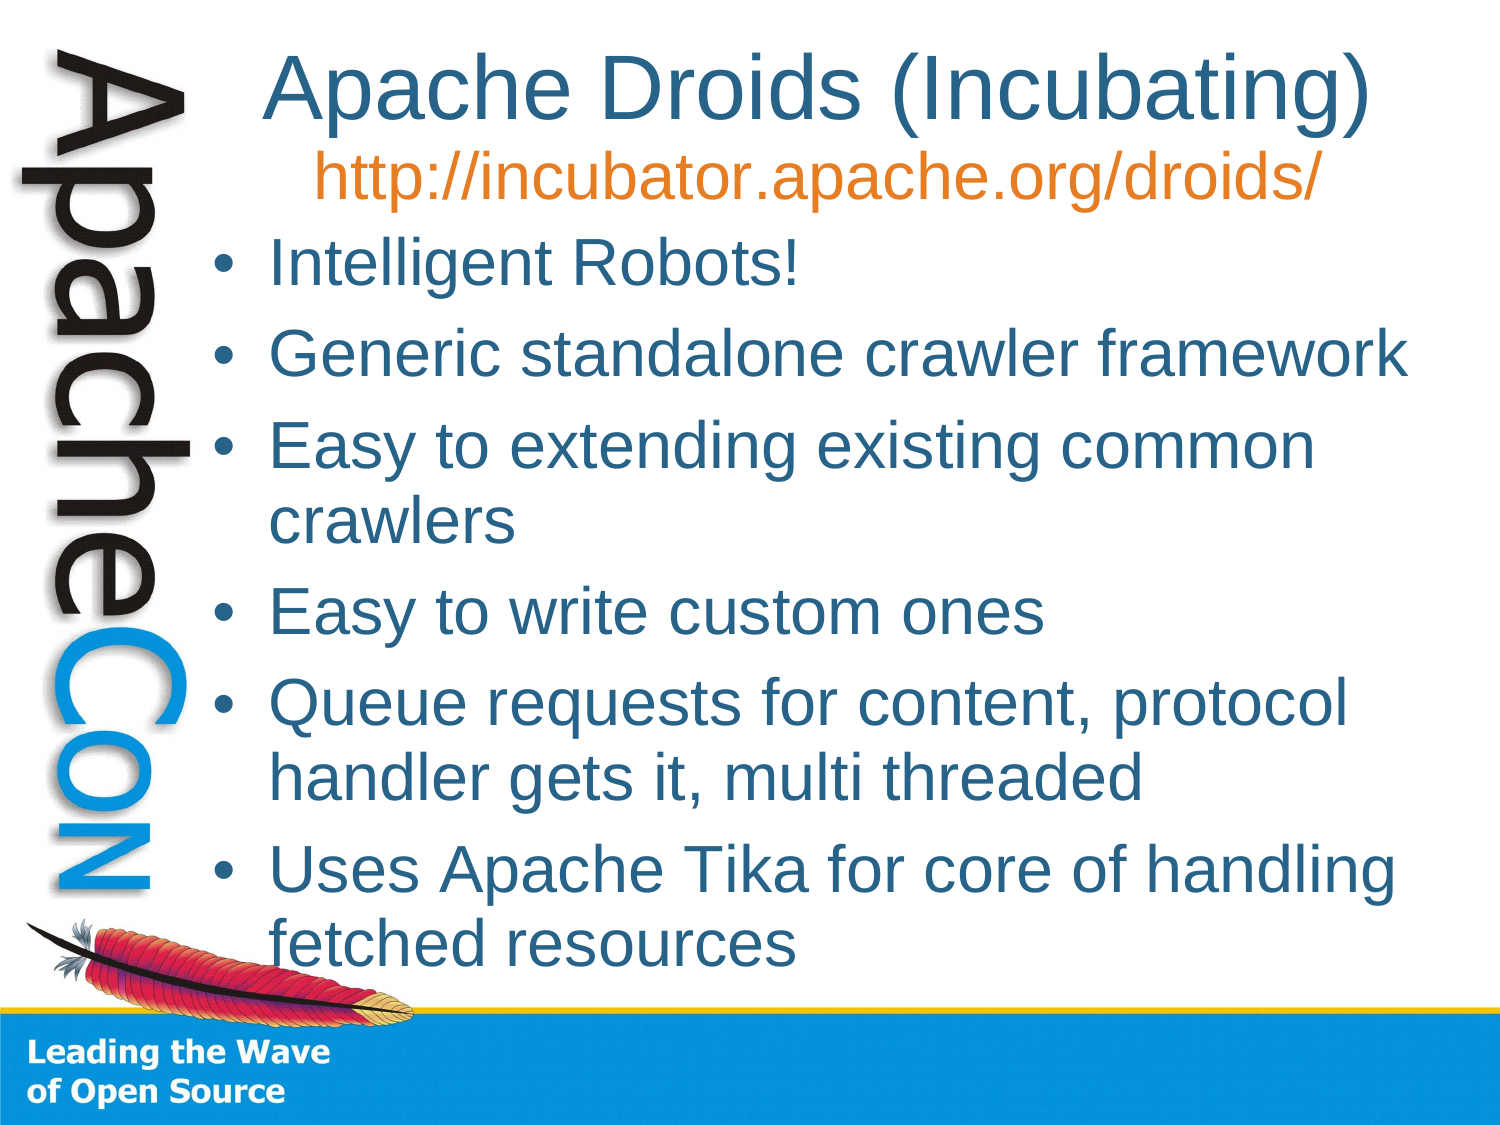

# Apache Droids (Incubating) http://incubator.apache.org/droids/
Intelligent Robots!
Generic standalone crawler framework
Easy to extending existing common crawlers
Easy to write custom ones
Queue requests for content, protocol handler gets it, multi threaded
Uses Apache Tika for core of handling fetched resources